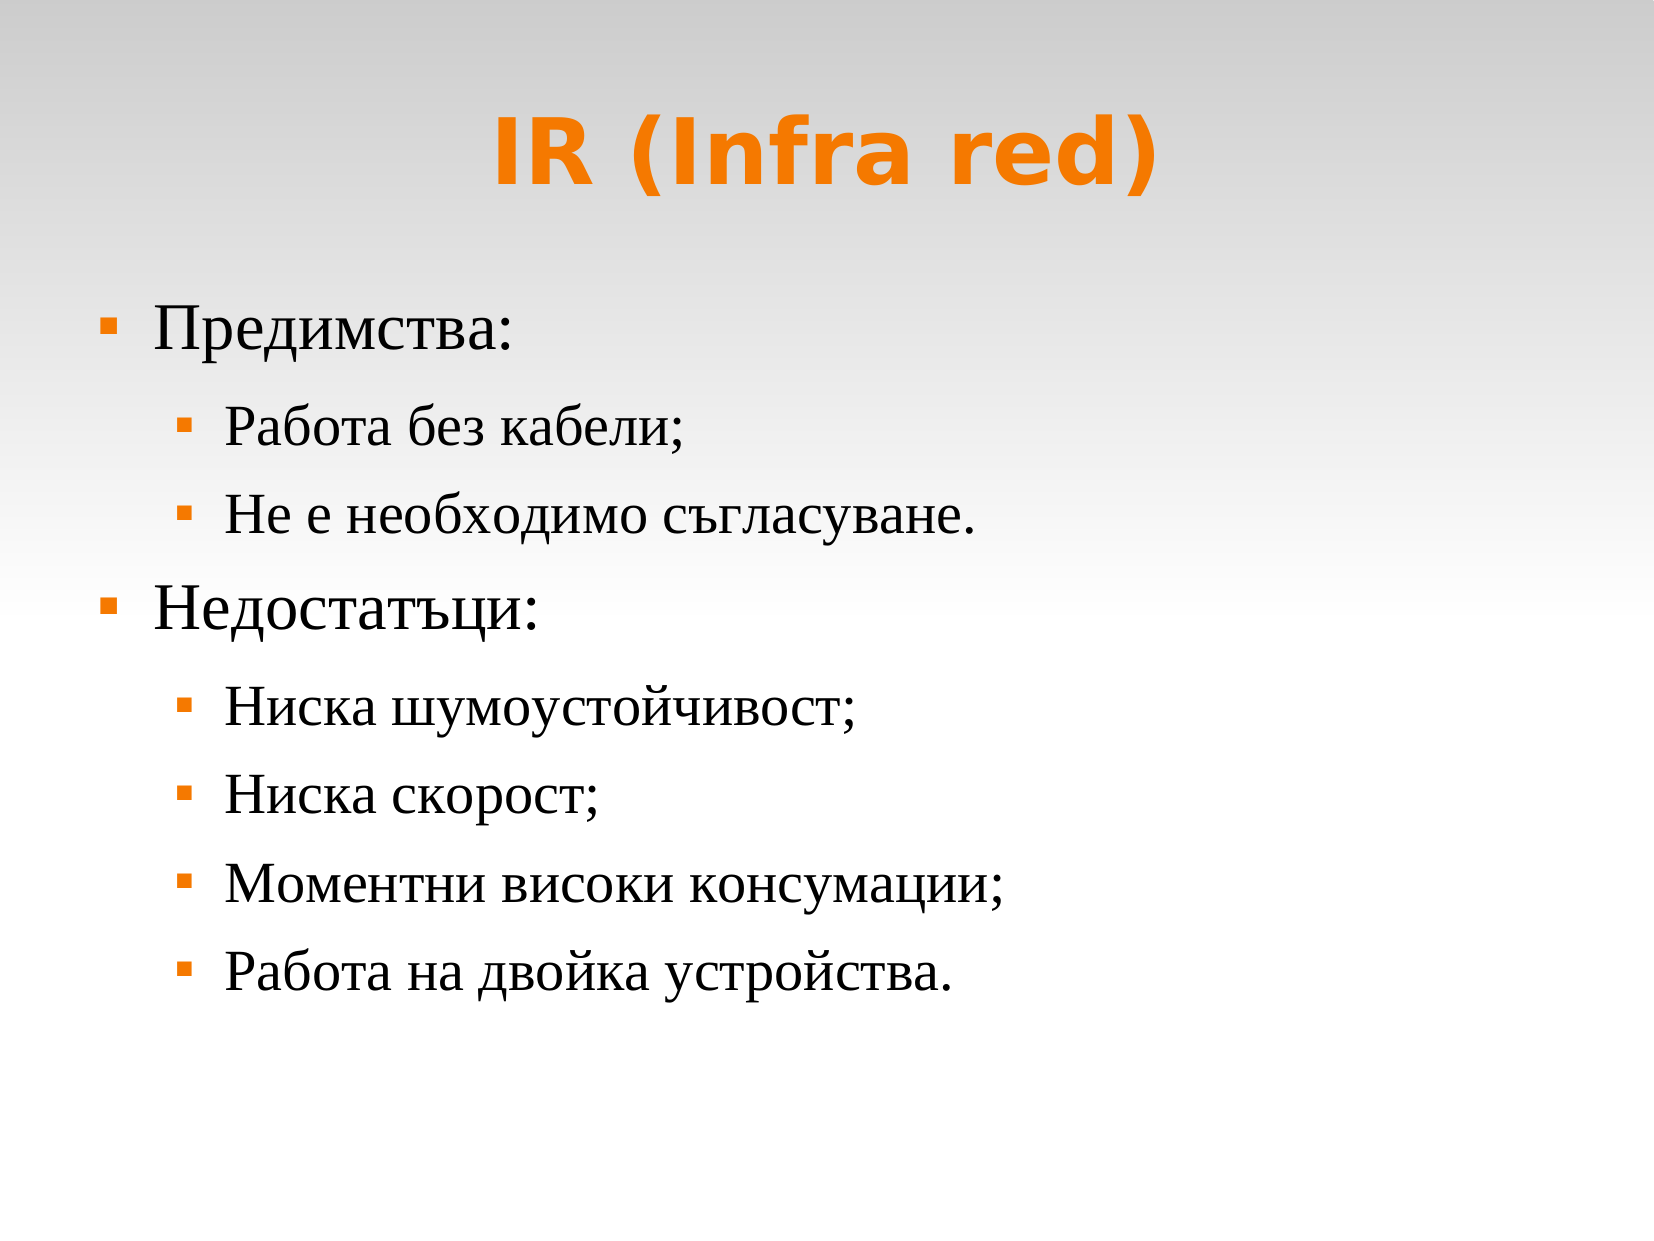

# IR (Infra red)
Предимства:
Работа без кабели;
Не е необходимо съгласуване.
Недостатъци:
Ниска шумоустойчивост;
Ниска скорост;
Моментни високи консумации;
Работа на двойка устройства.